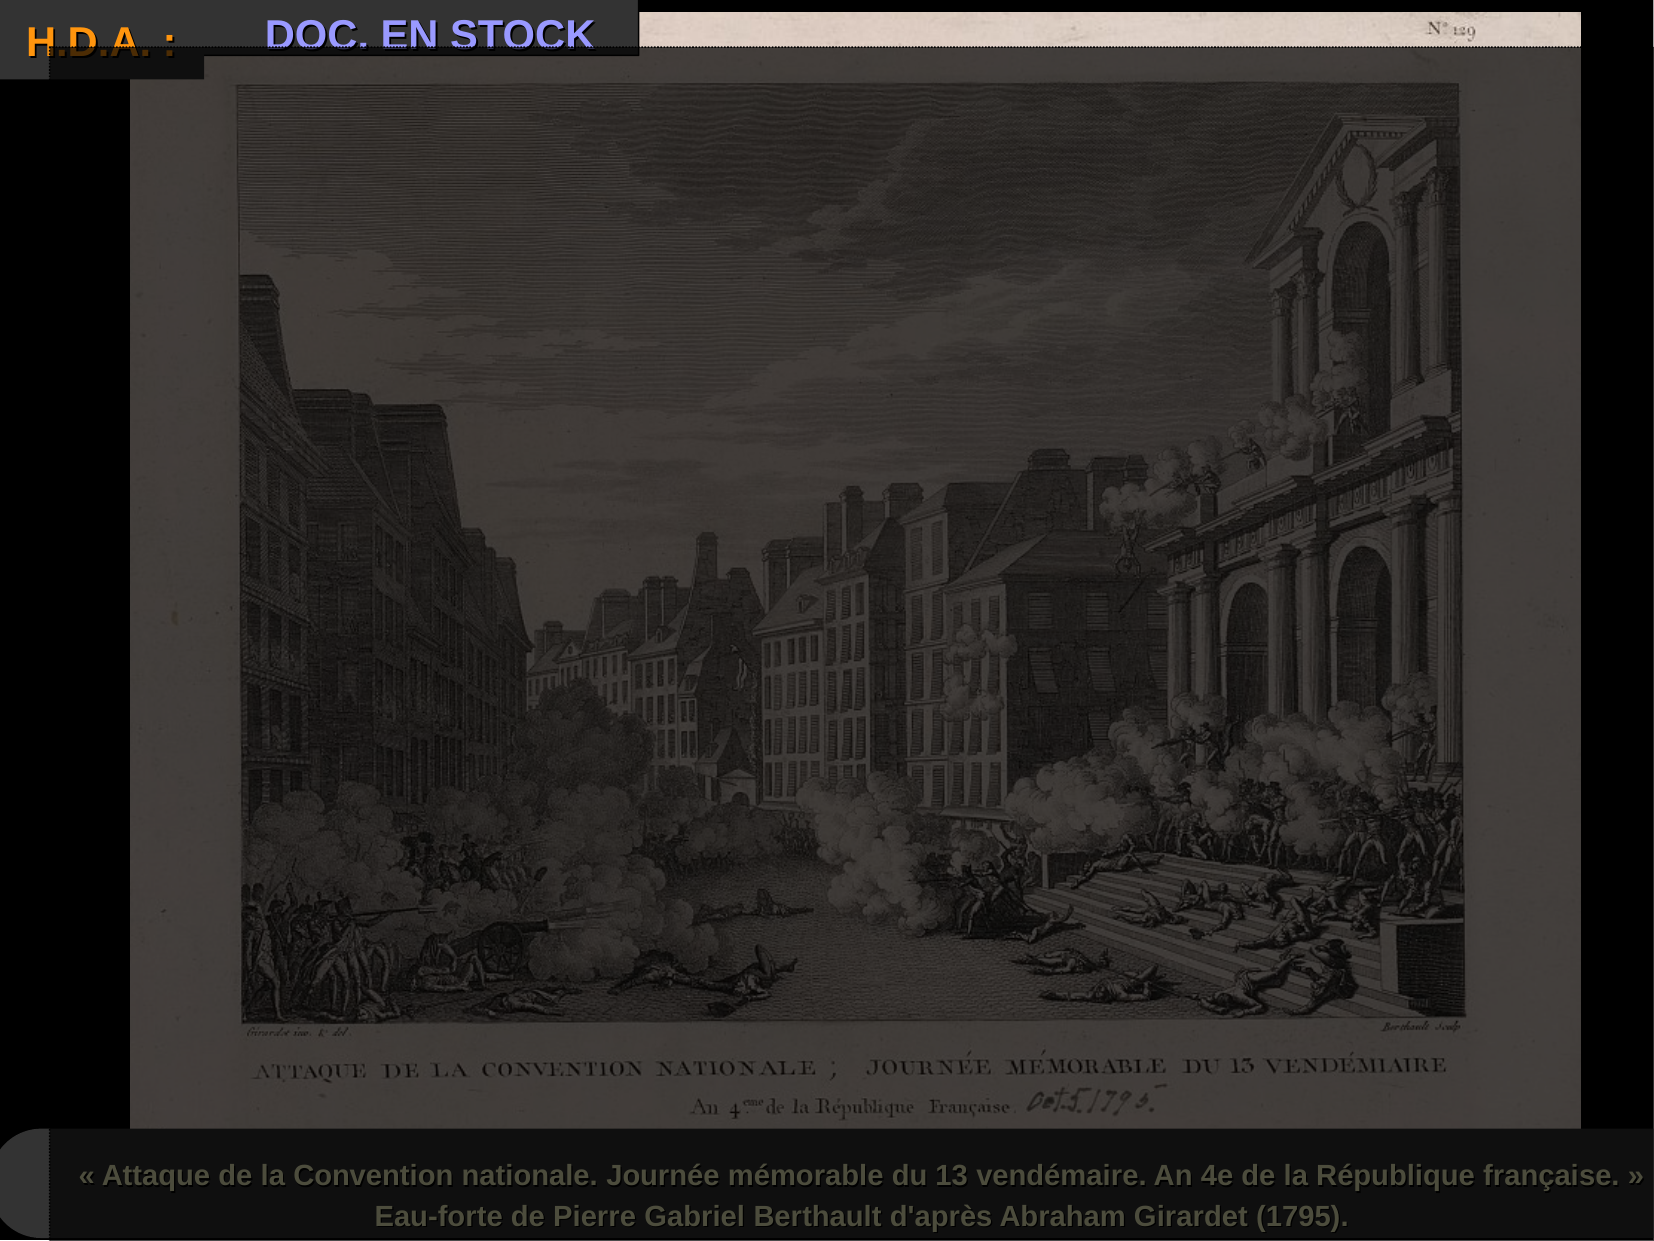

DOC. EN STOCK
H.D.A. :
« Attaque de la Convention nationale. Journée mémorable du 13 vendémaire. An 4e de la République française. »
Eau-forte de Pierre Gabriel Berthault d'après Abraham Girardet (1795).